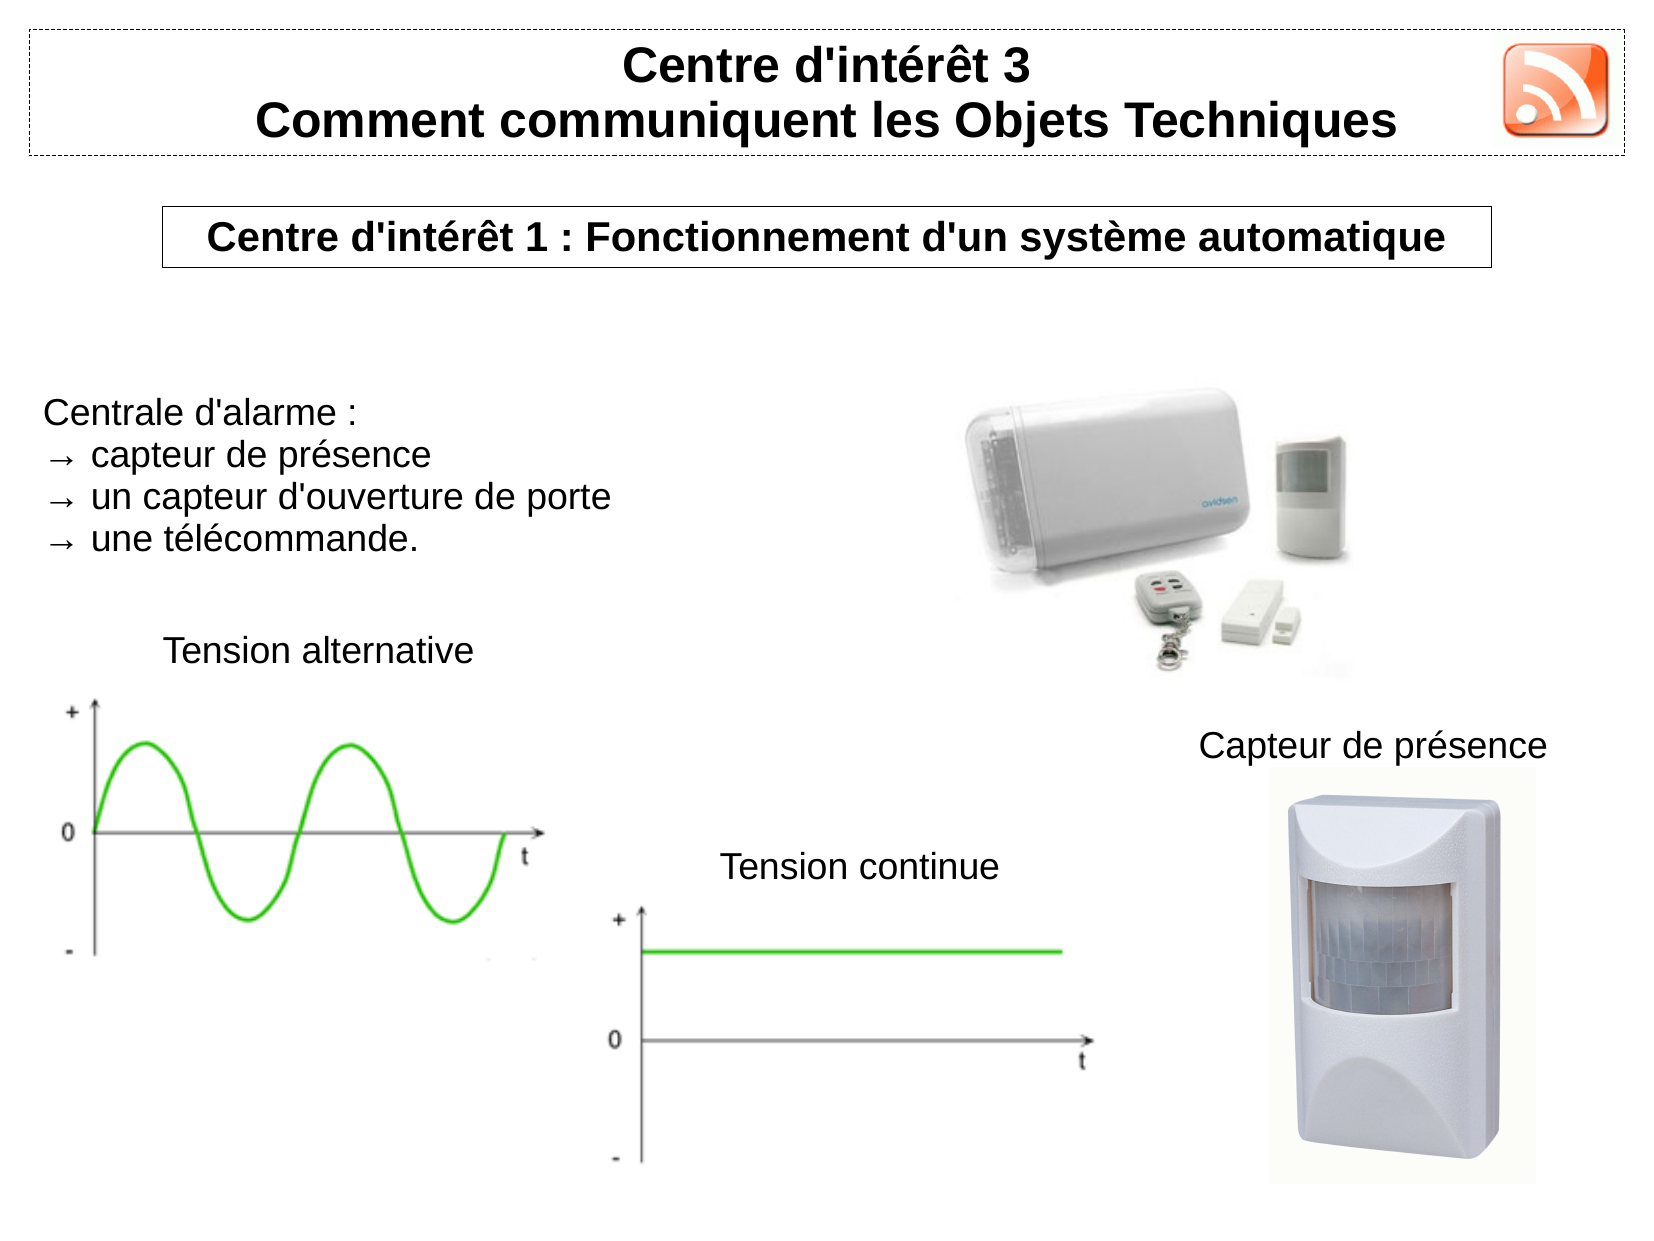

Centre d'intérêt 3
Comment communiquent les Objets Techniques
Centre d'intérêt 1 : Fonctionnement d'un système automatique
Centrale d'alarme :
→ capteur de présence
→ un capteur d'ouverture de porte
→ une télécommande.
Tension alternative
Capteur de présence
Tension continue